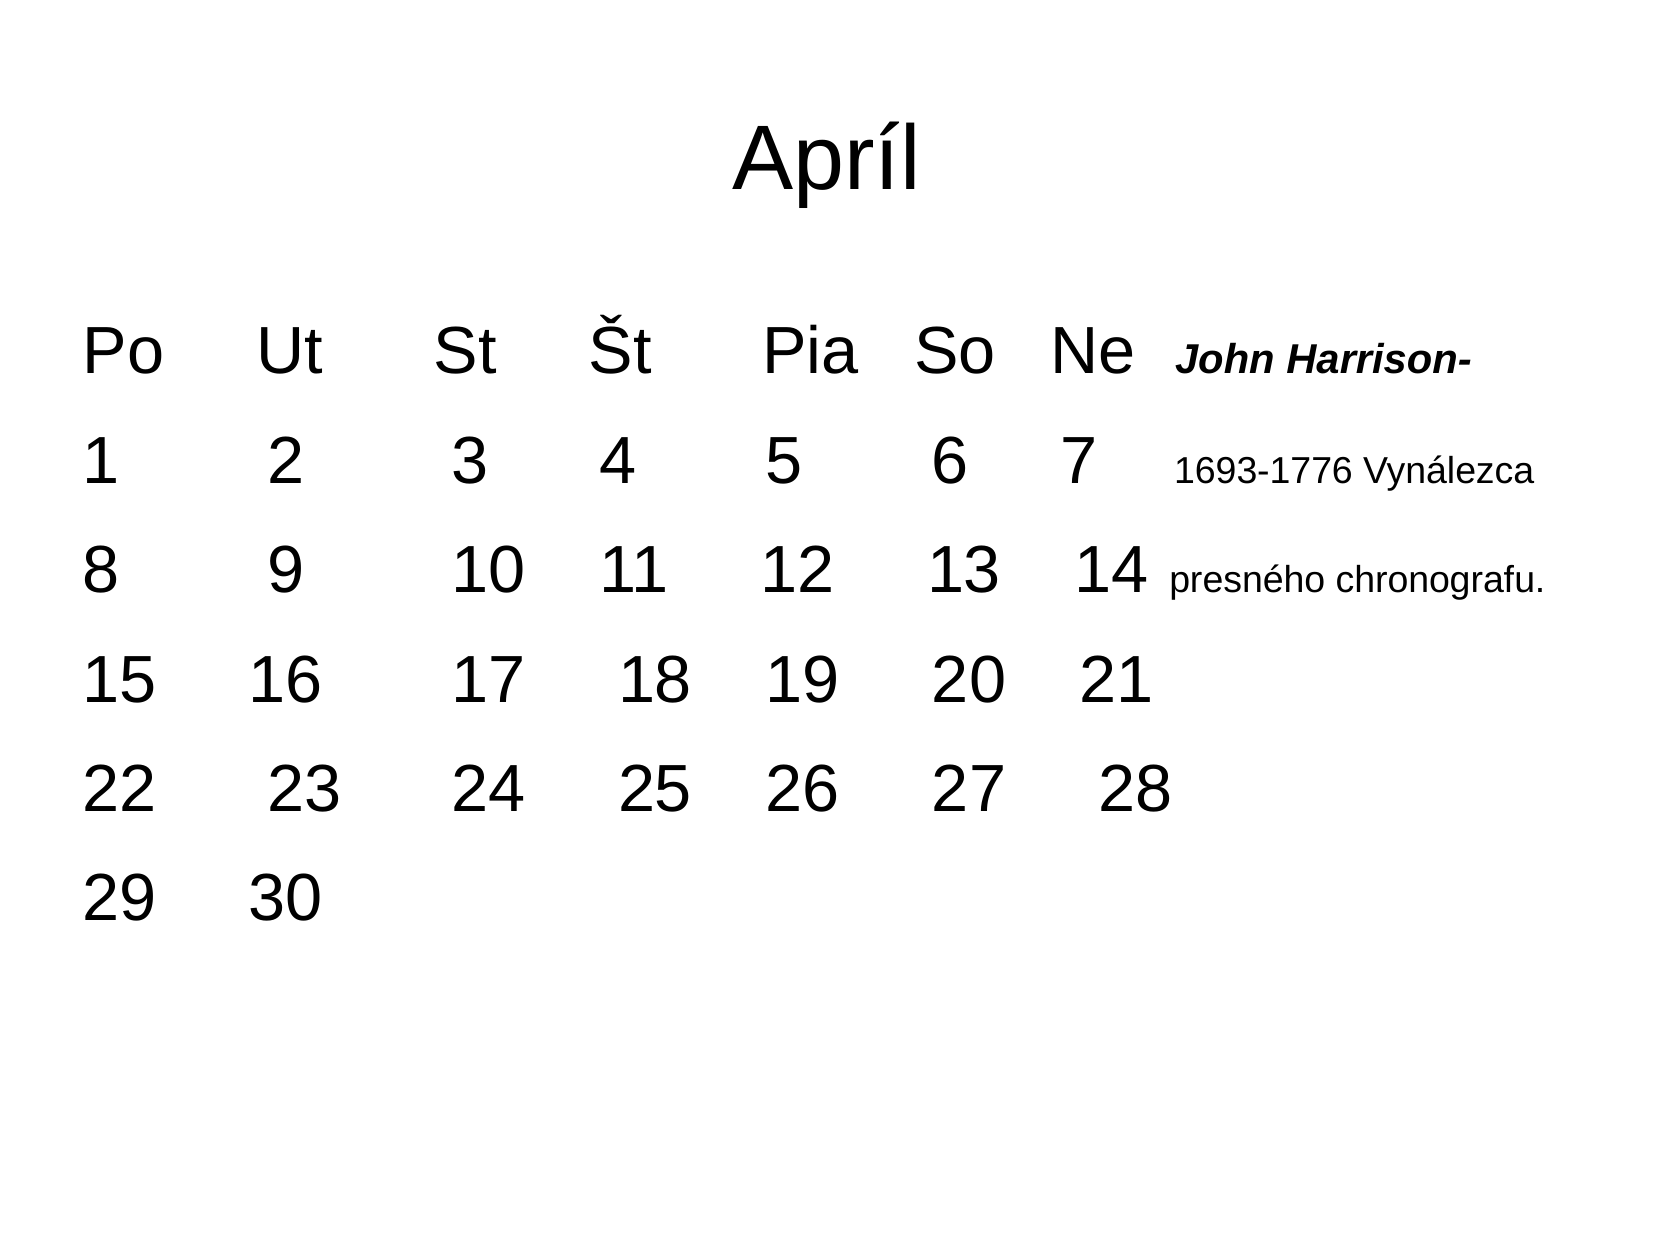

# Apríl
Po Ut St Št Pia So Ne John Harrison-
1 2 3 4 5 6 7 1693-1776 Vynálezca
8 9 10 11 12 13 14 presného chronografu.
15 16 17 18 19 20 21
22 23 24 25 26 27 28
29 30